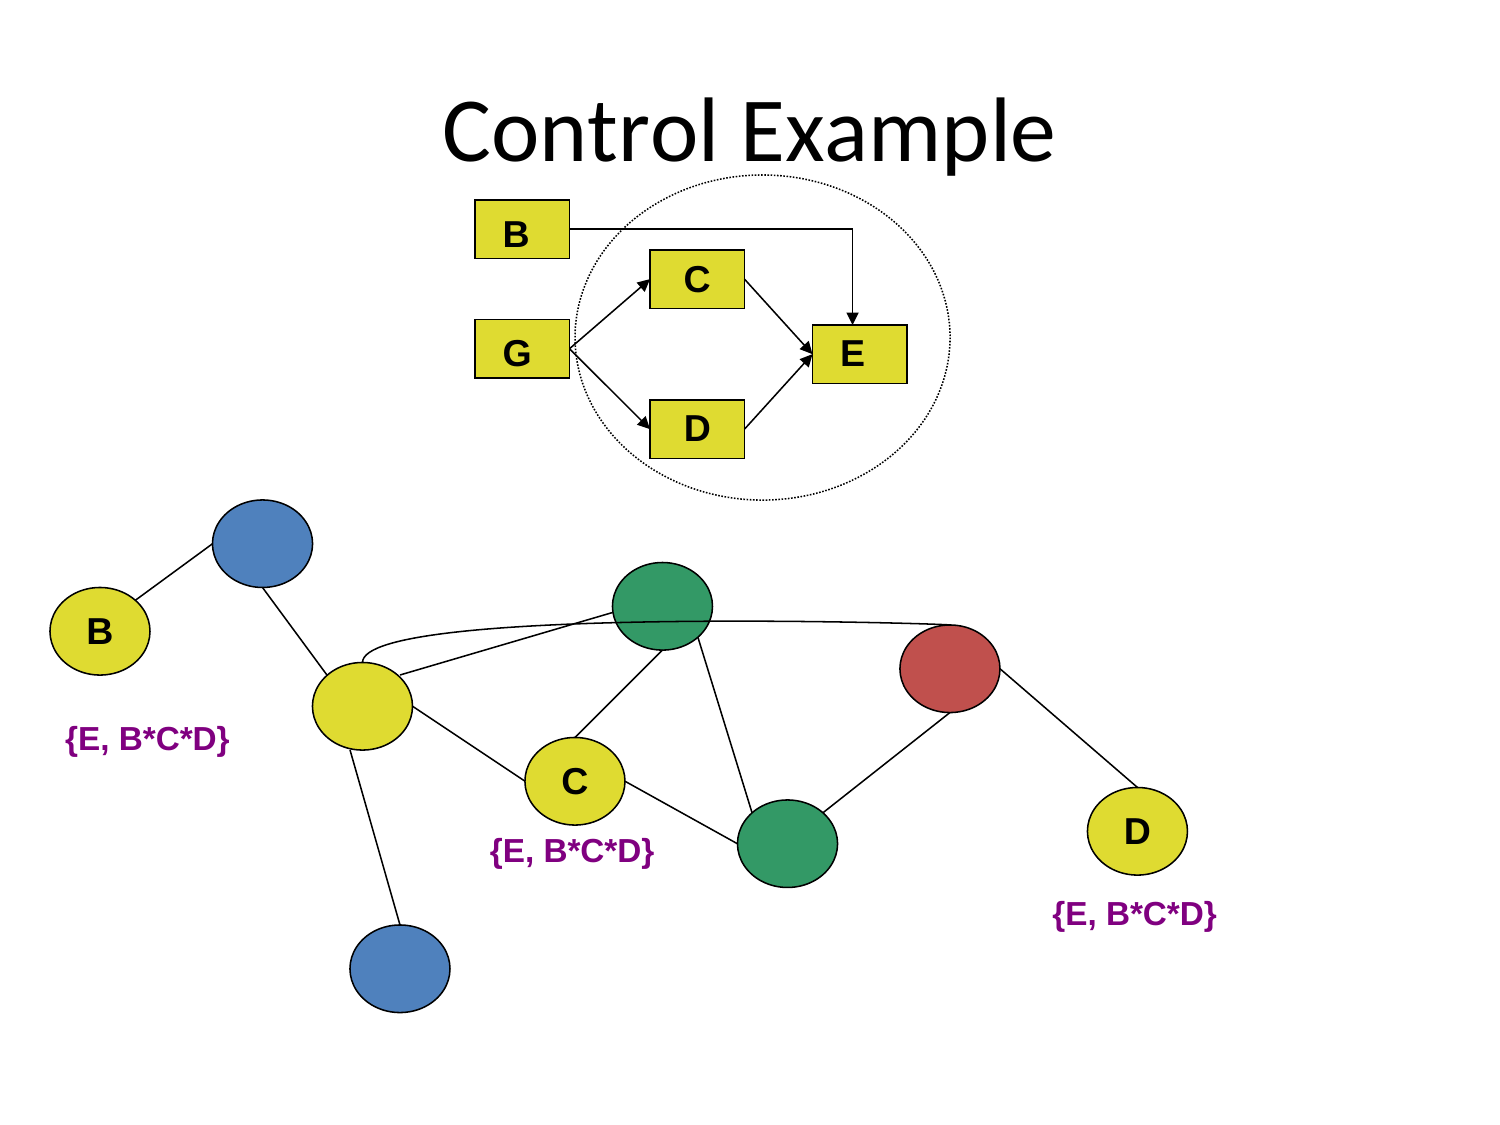

# Control Example
B
C
G
E
 D
B
{E, B*C*D}
C
D
{E, B*C*D}
{E, B*C*D}